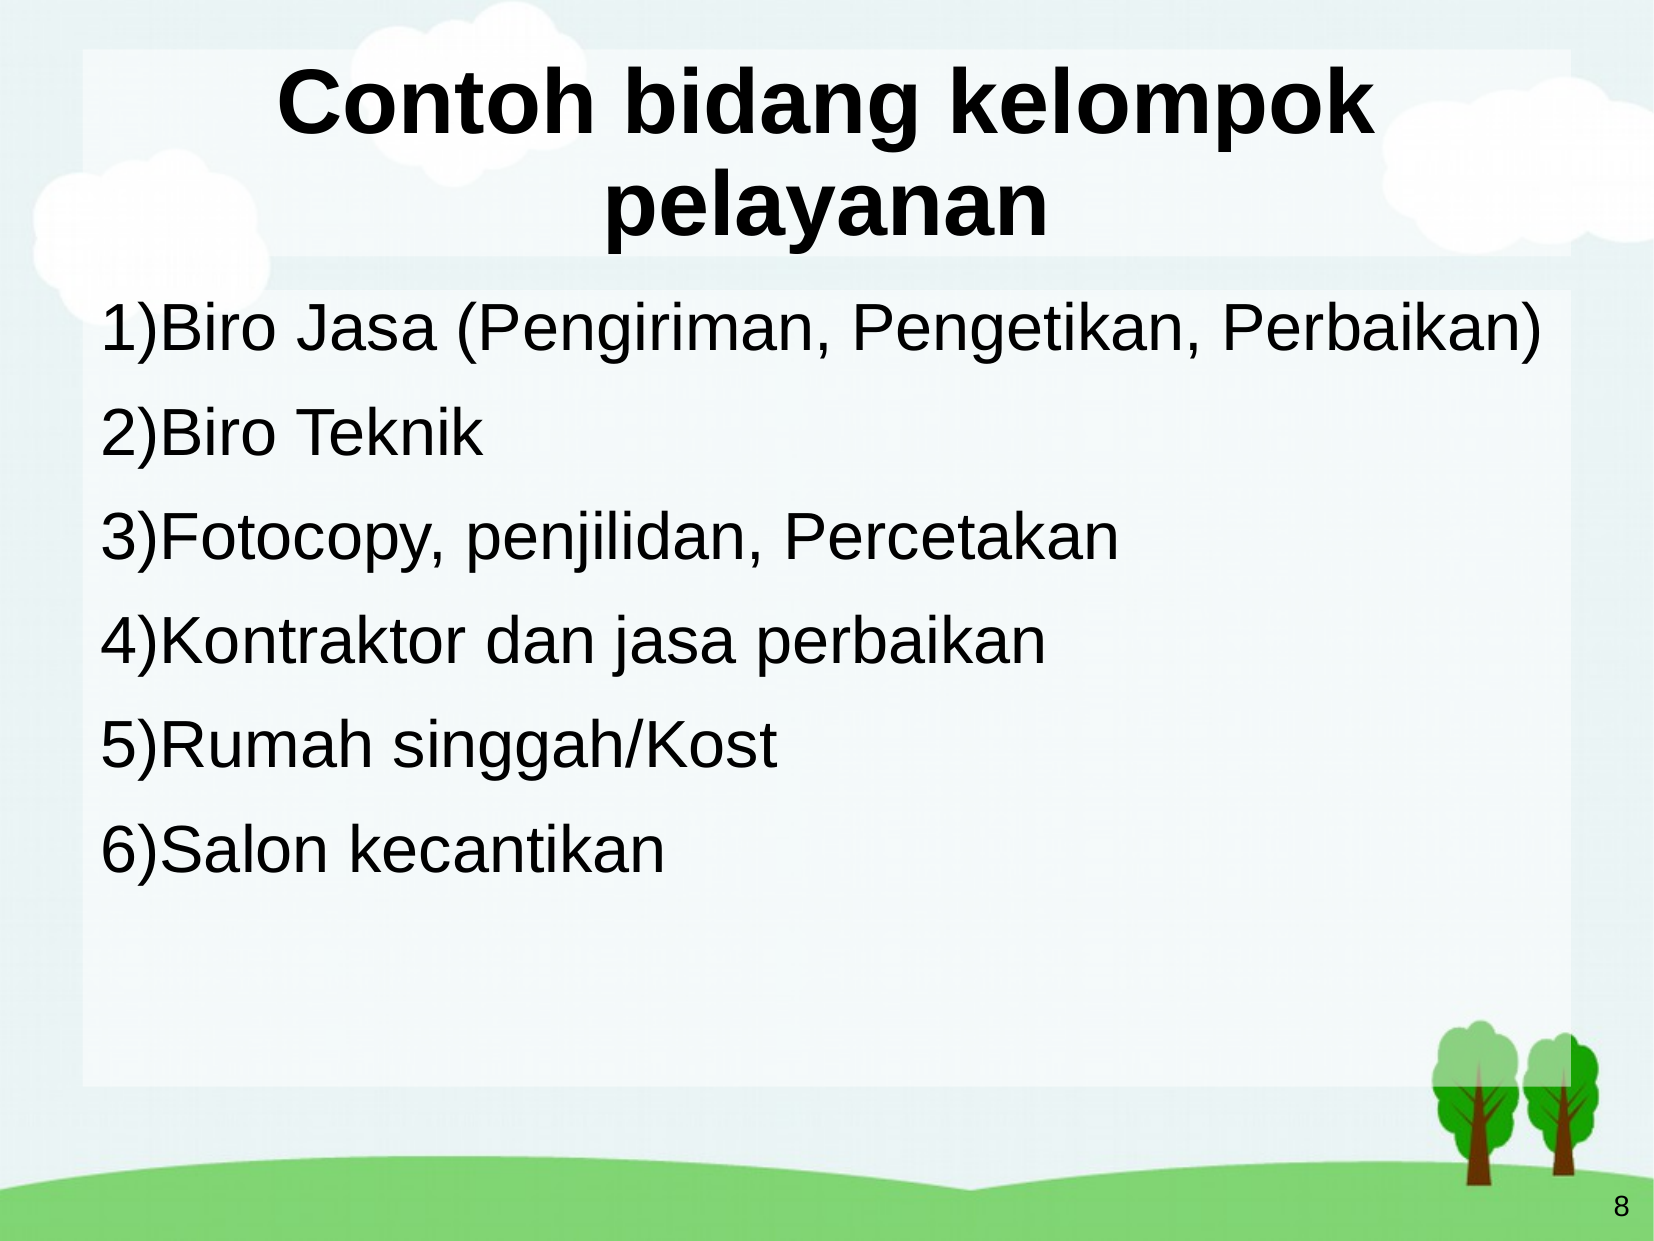

# Contoh bidang kelompok pelayanan
Biro Jasa (Pengiriman, Pengetikan, Perbaikan)
Biro Teknik
Fotocopy, penjilidan, Percetakan
Kontraktor dan jasa perbaikan
Rumah singgah/Kost
Salon kecantikan
8